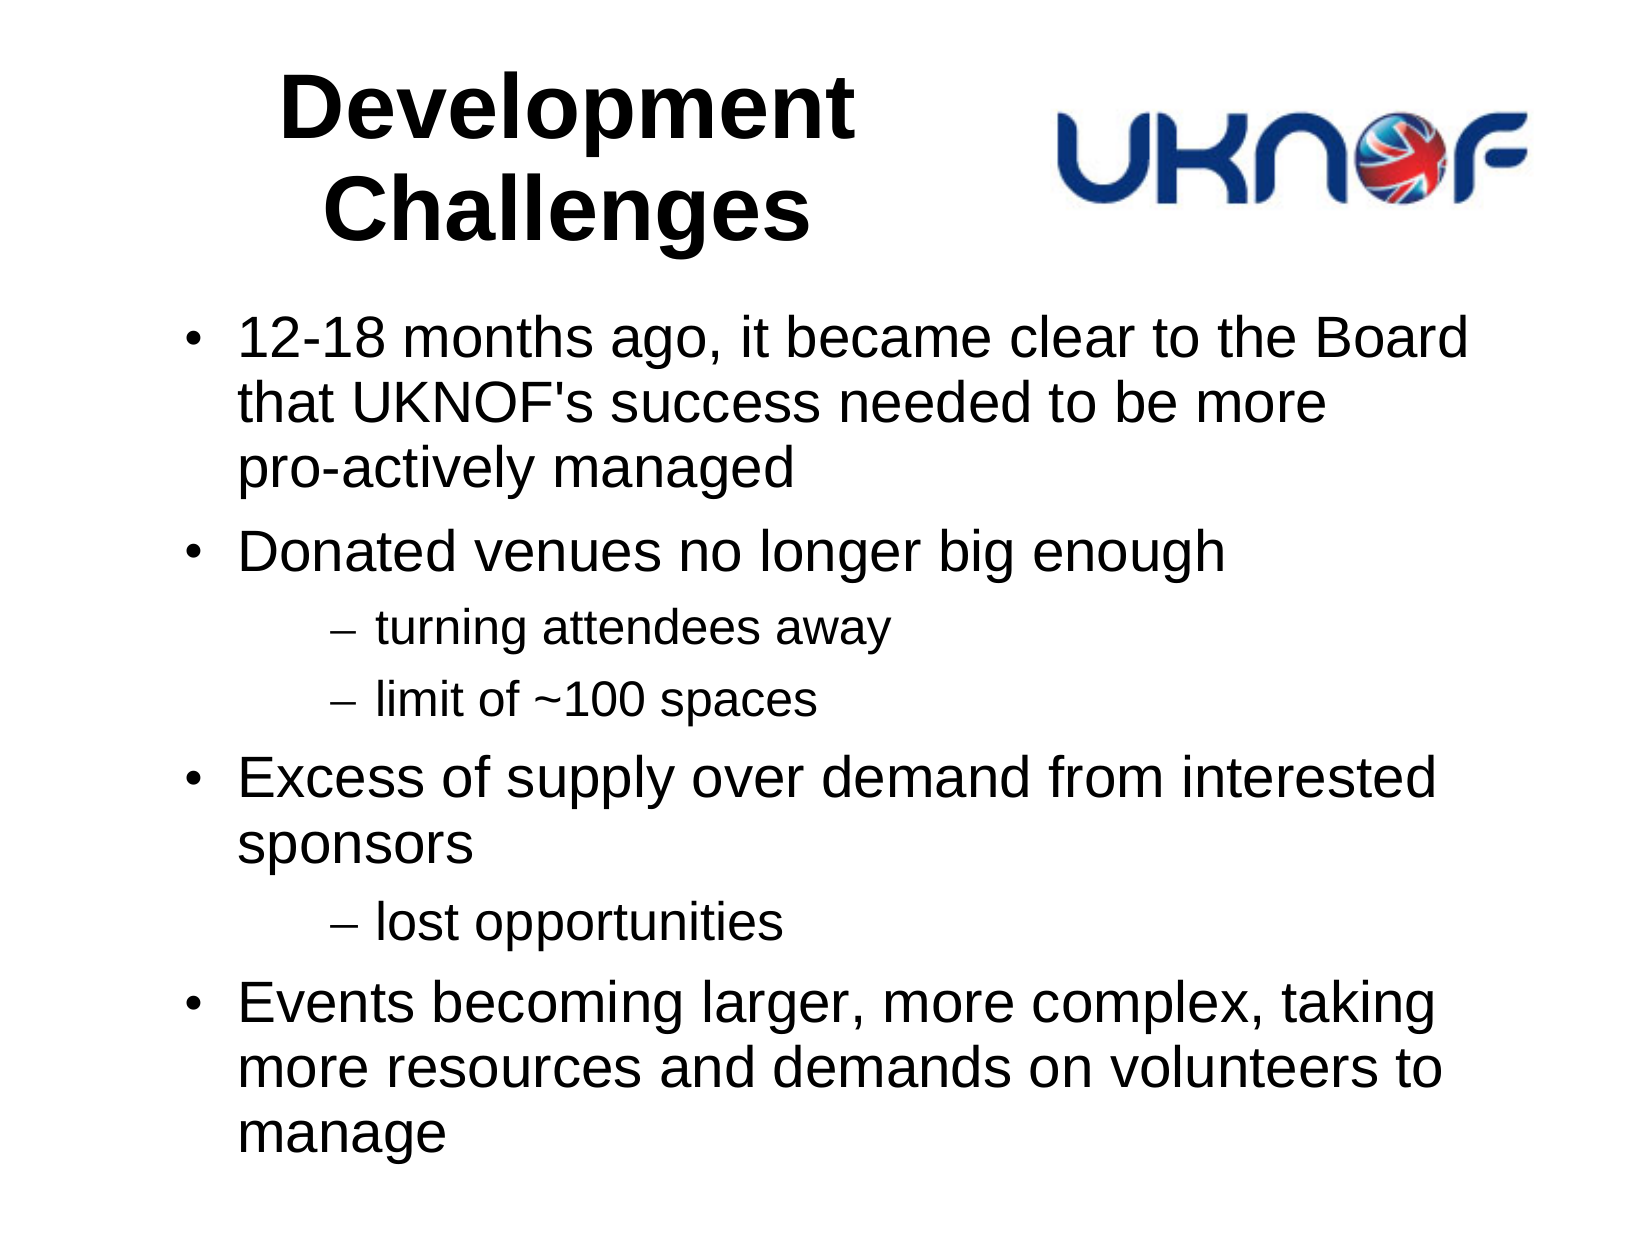

# Development Challenges
12-18 months ago, it became clear to the Board that UKNOF's success needed to be more
pro-actively managed
Donated venues no longer big enough
turning attendees away
limit of ~100 spaces
Excess of supply over demand from interested sponsors
lost opportunities
Events becoming larger, more complex, taking more resources and demands on volunteers to manage